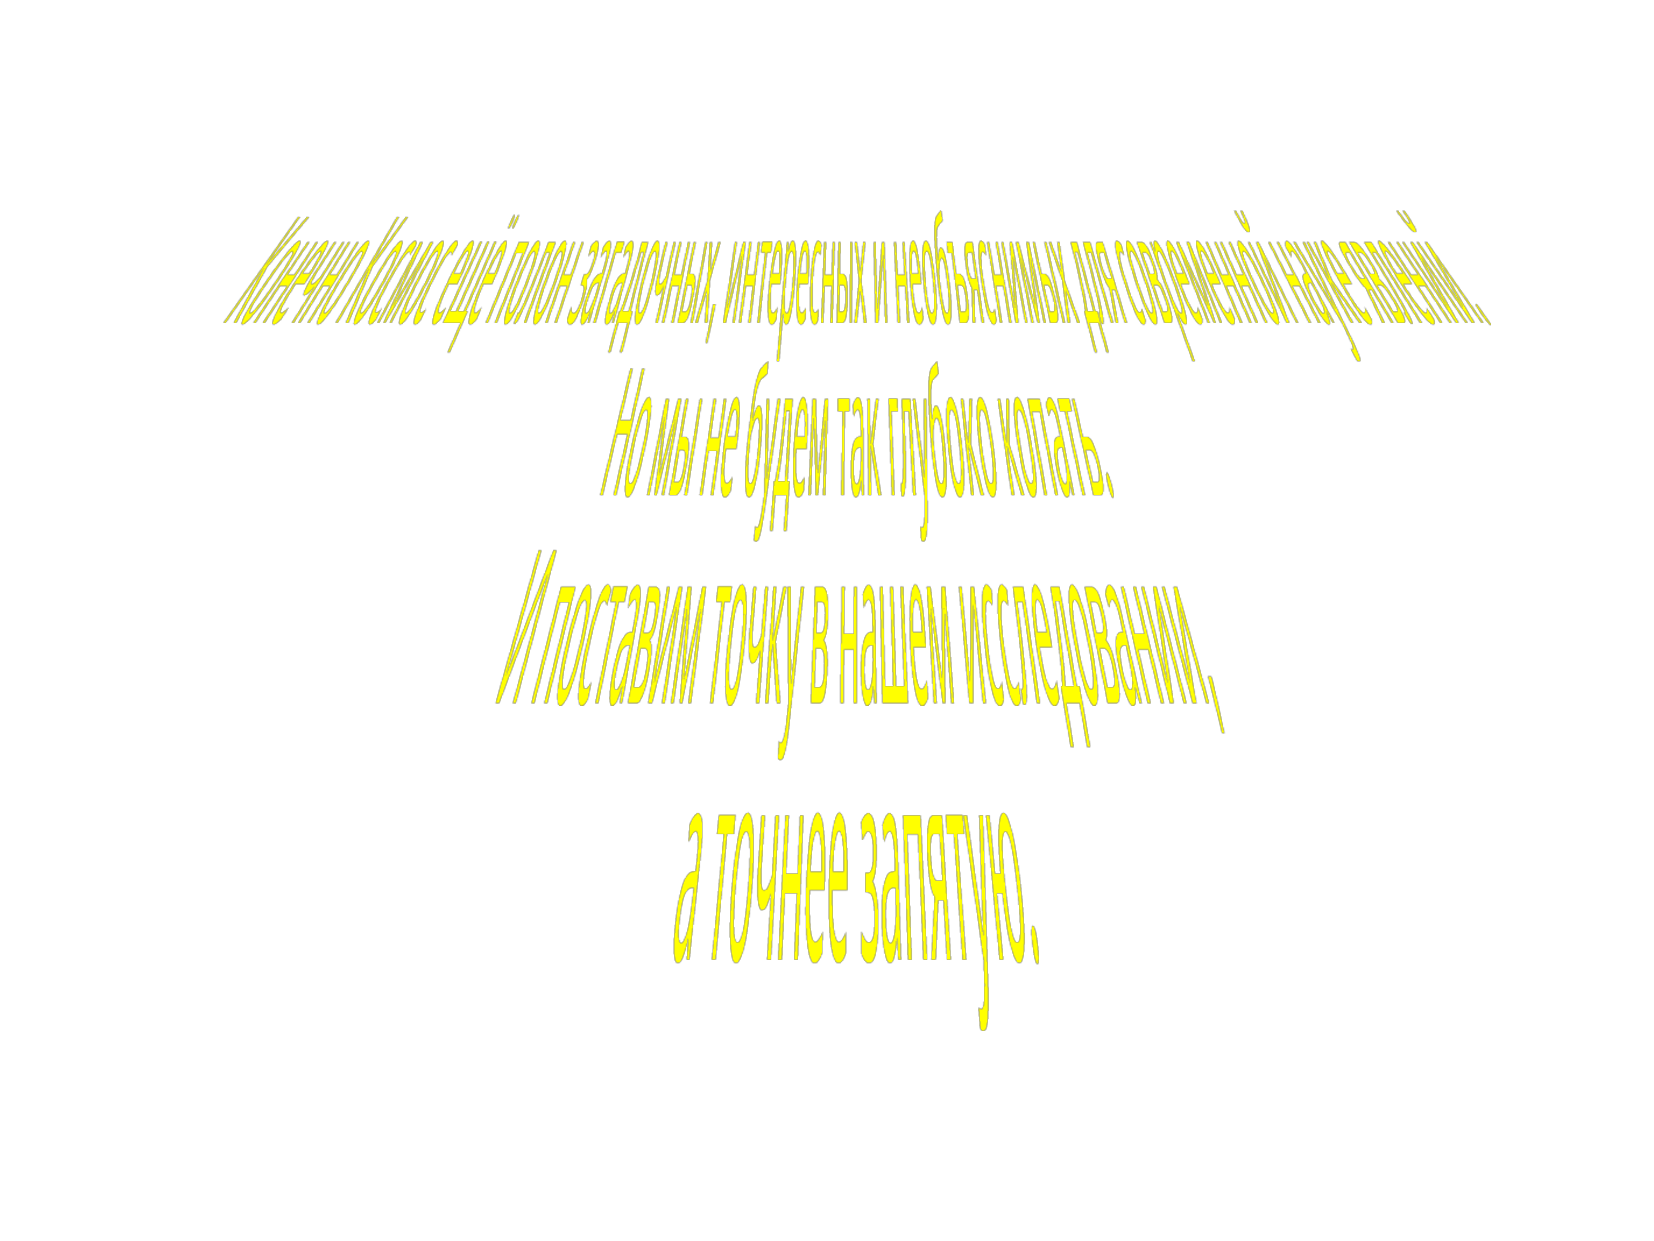

Конечно Космос ещё полон загадочных, интересных и необъяснимых для современной науке явлений.
Но мы не будем так глубоко копать.
И поставим точку в нашем исследовании,
а точнее запятую.